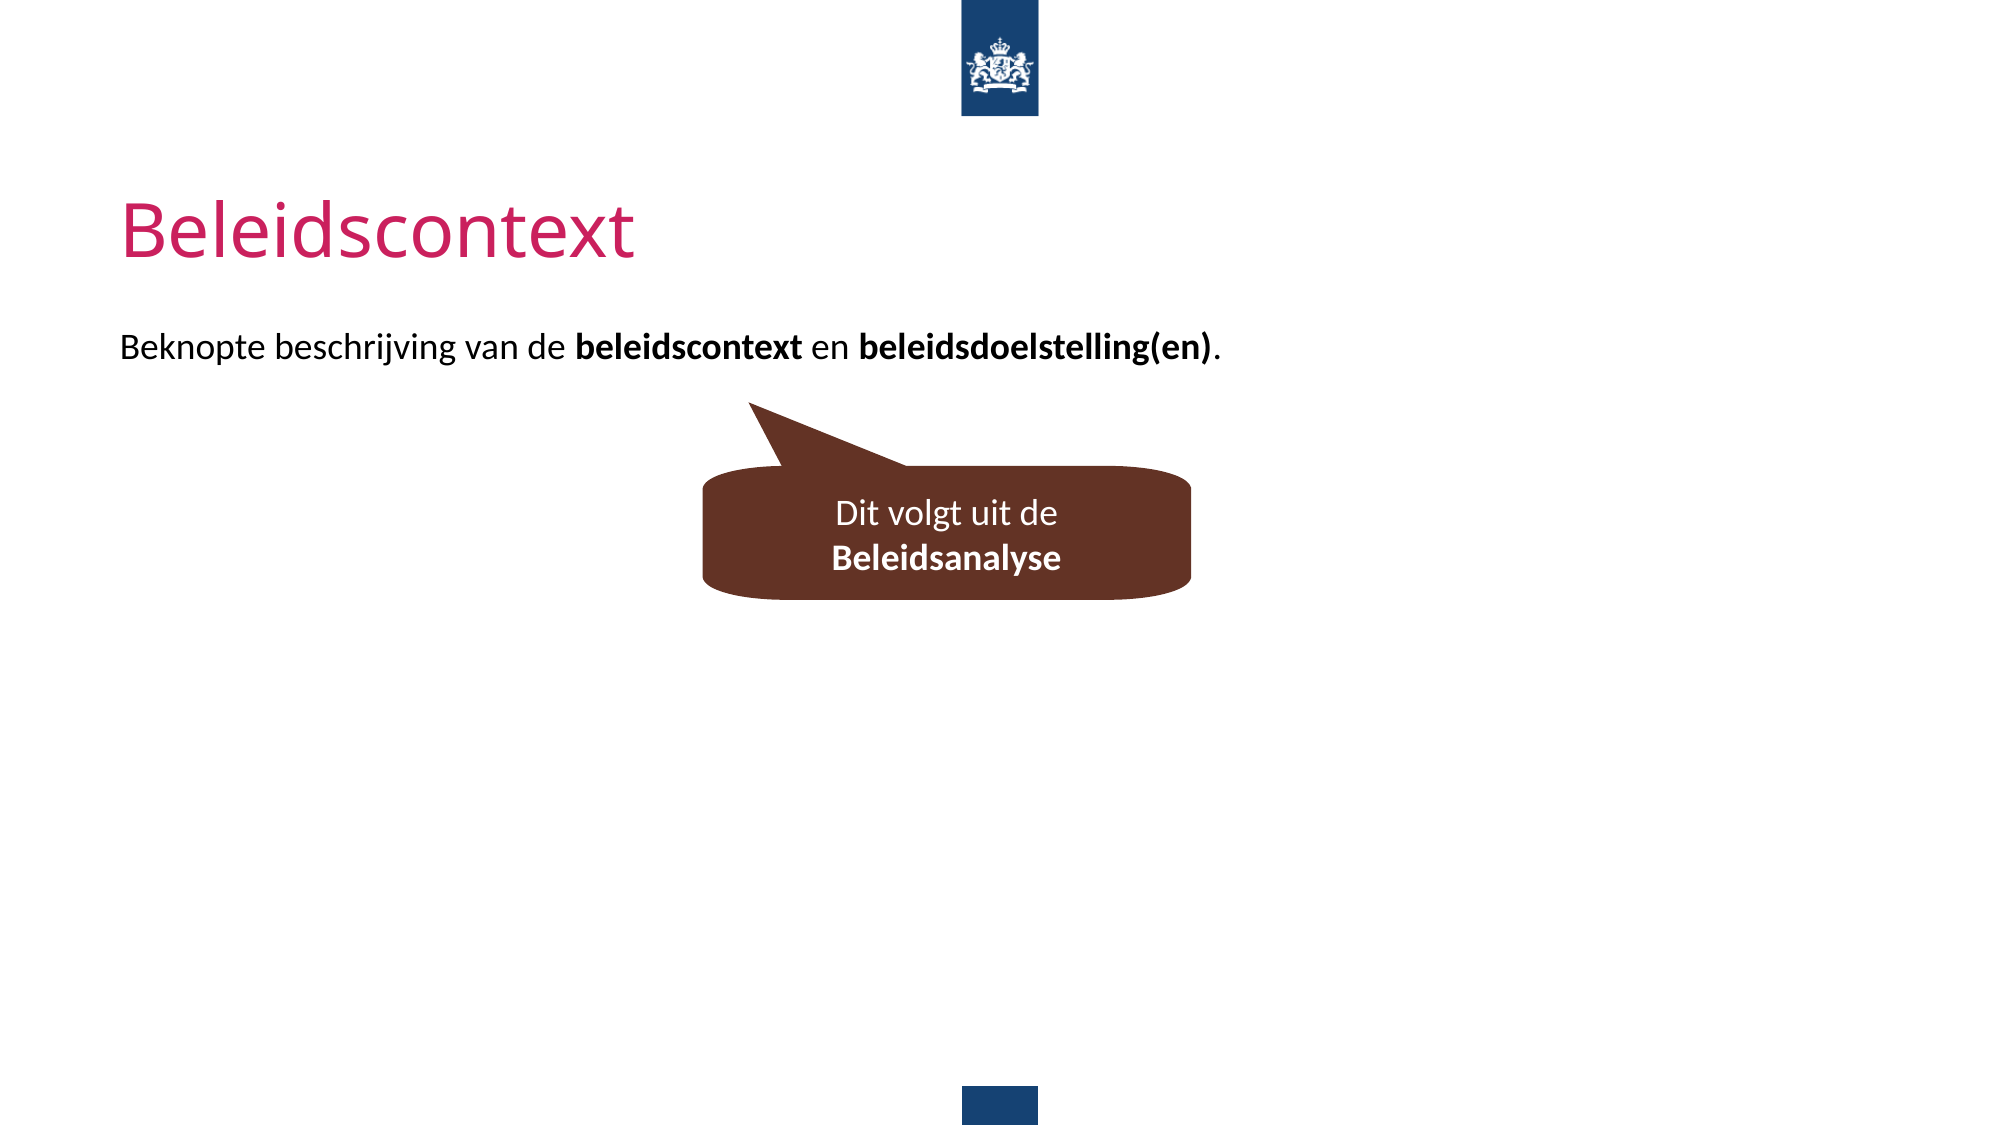

Beleidscontext
Beknopte beschrijving van de beleidscontext en beleidsdoelstelling(en).
Dit volgt uit de Beleidsanalyse